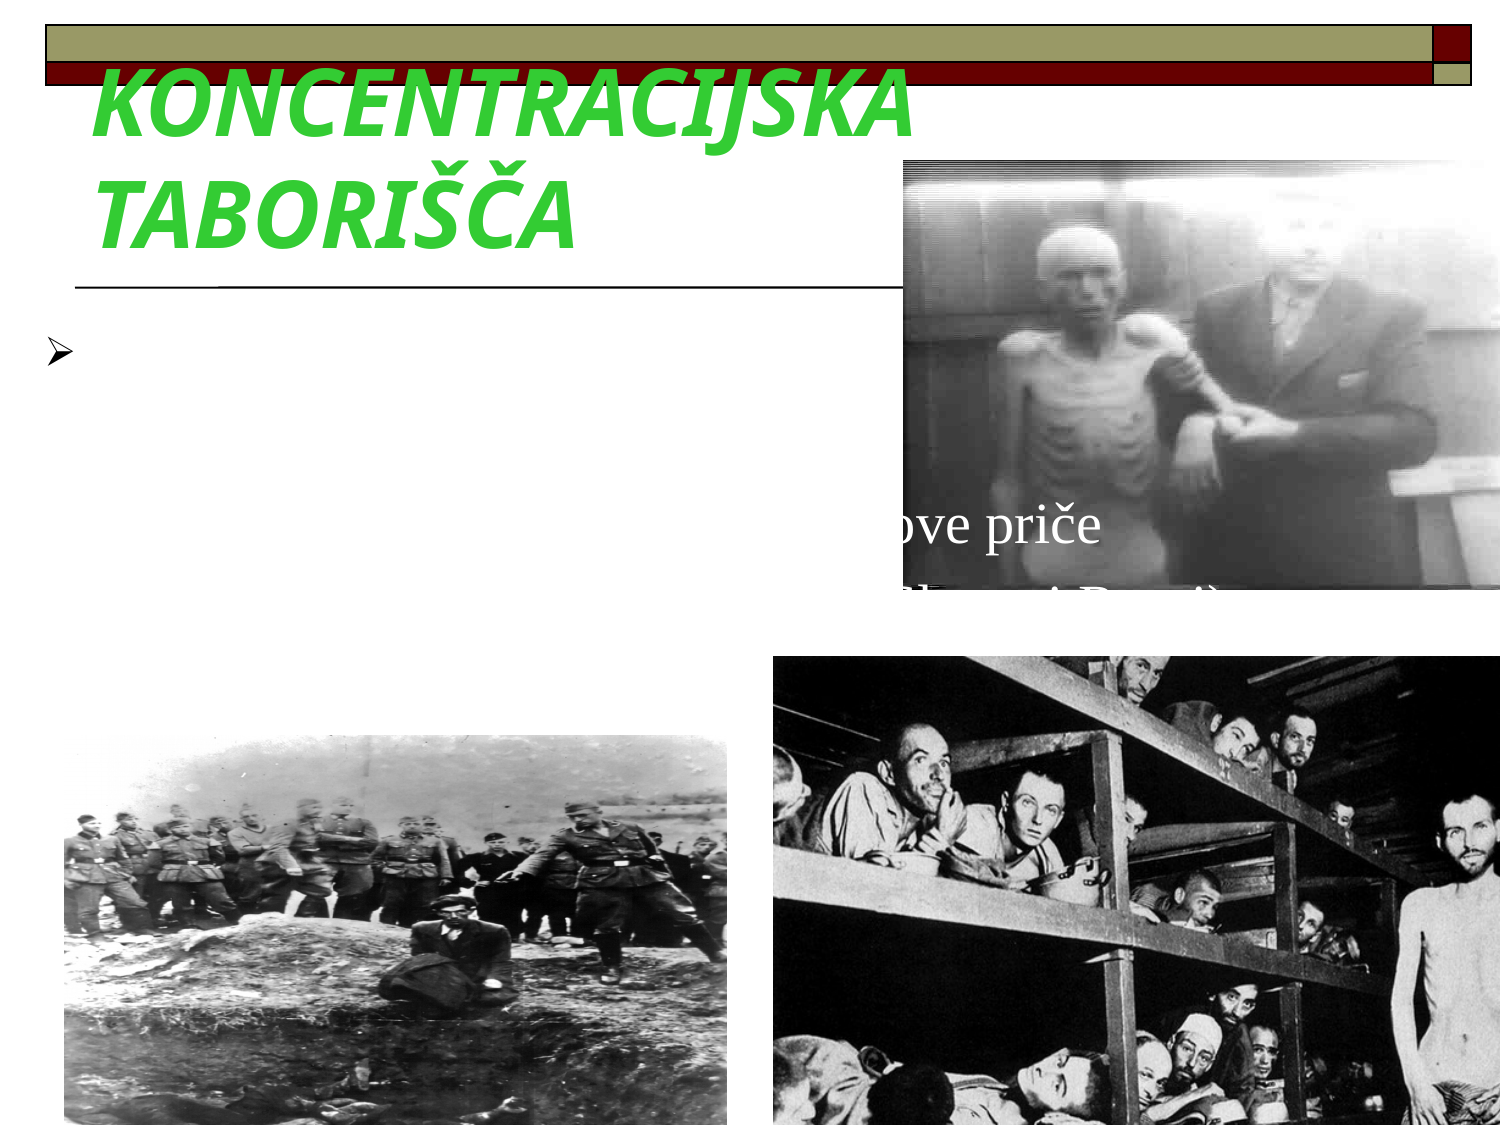

# KONCENTRACIJSKA TABORIŠČA
Razlogi:kriminalci
 osebe odklonskega vedenja
 osebe judovske vere in Jehove priče
 osebe »neprimerne rase« (Slovani,Romi)
 nasprotniki režima